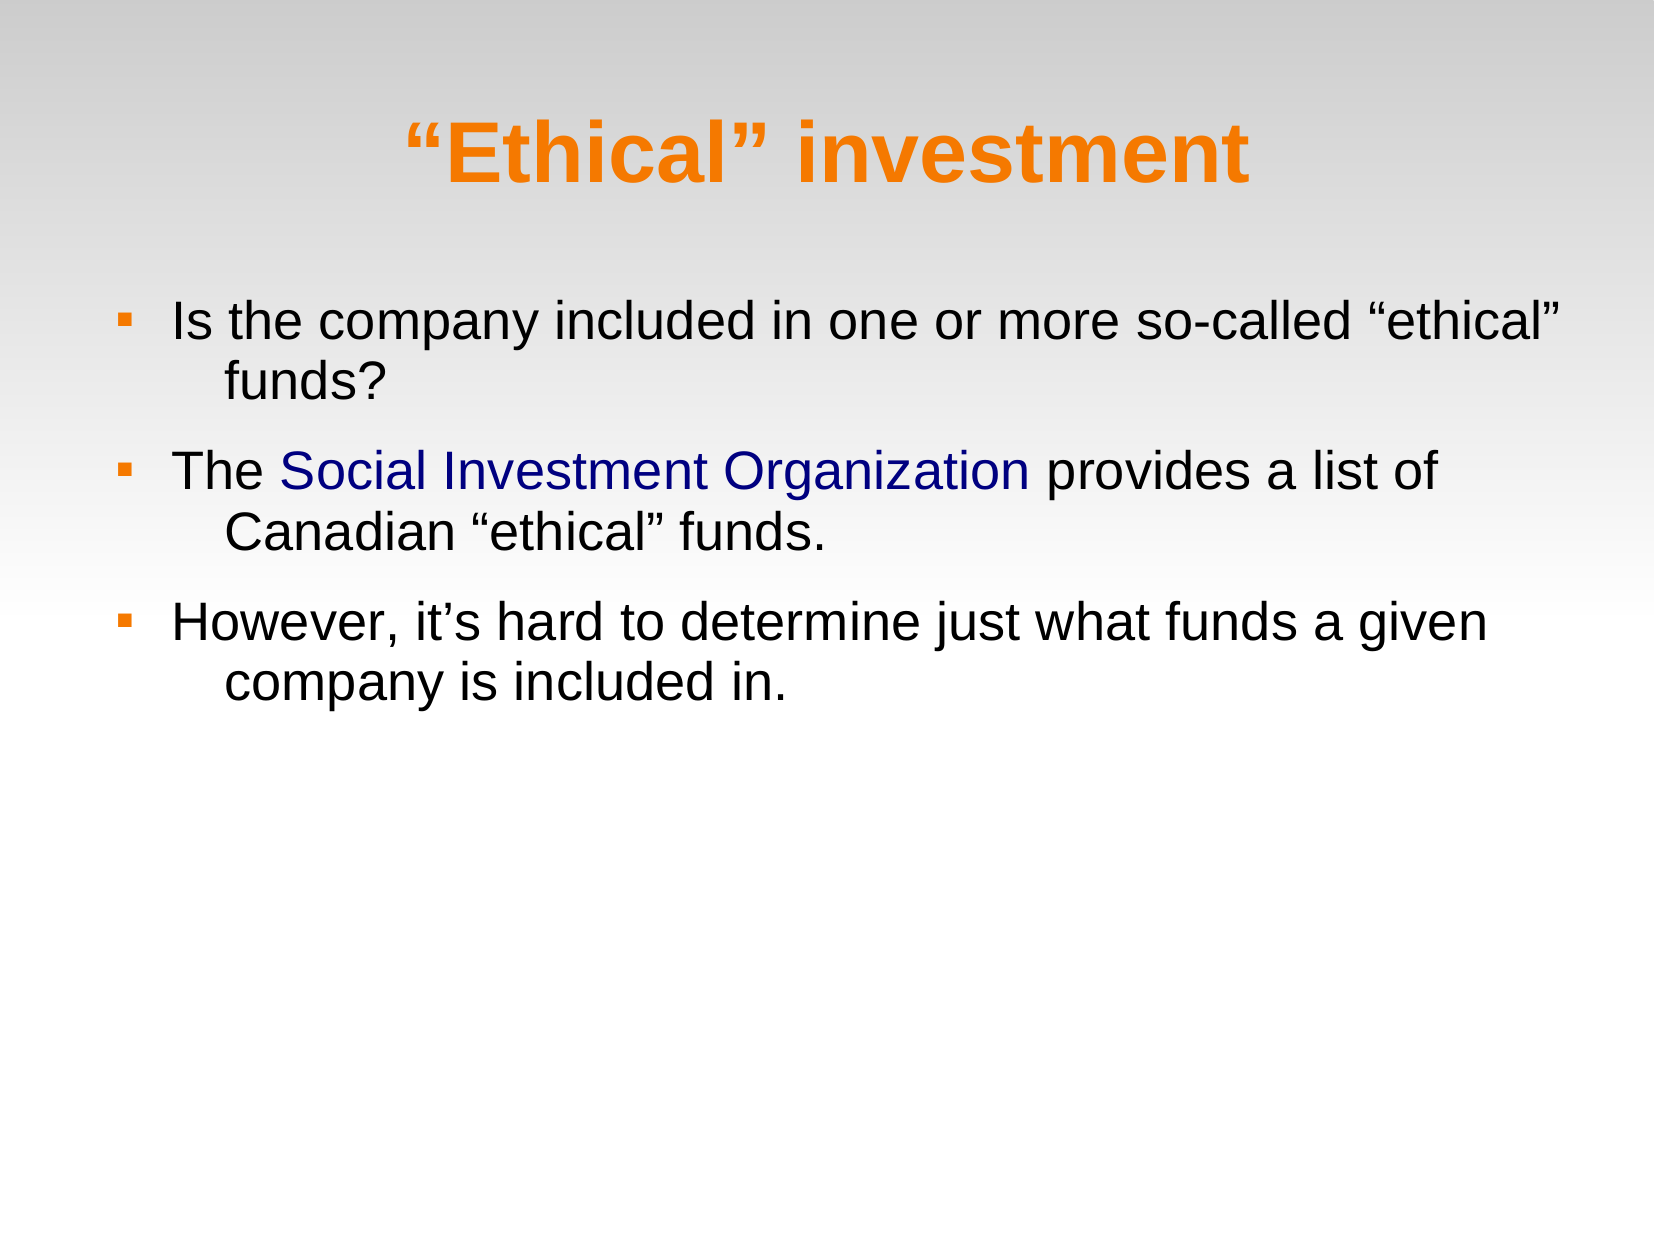

# “Ethical” investment
Is the company included in one or more so-called “ethical” funds?
The Social Investment Organization provides a list of Canadian “ethical” funds.
However, it’s hard to determine just what funds a given company is included in.